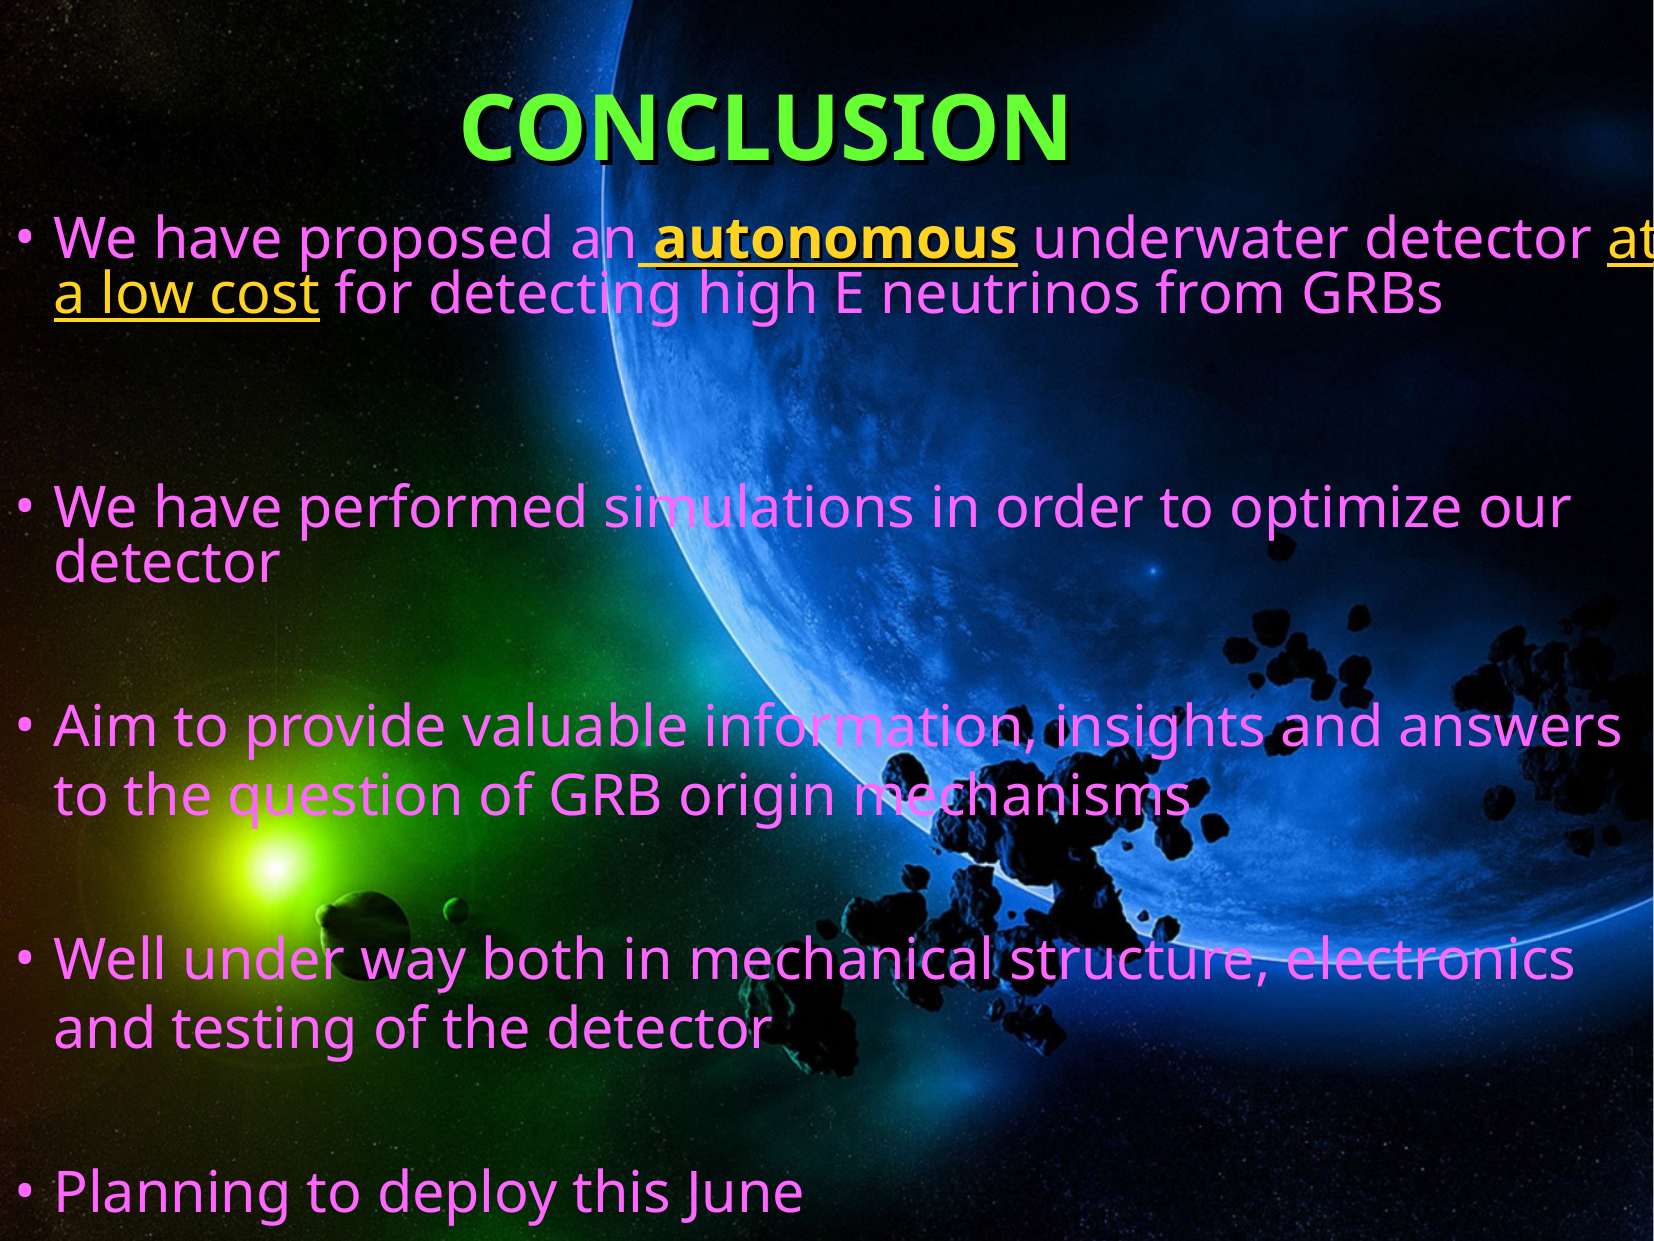

CONCLUSION
We have proposed an autonomous underwater detector at a low cost for detecting high E neutrinos from GRBs
We have performed simulations in order to optimize our detector
Aim to provide valuable information, insights and answers to the question of GRB origin mechanisms
Well under way both in mechanical structure, electronics and testing of the detector
Planning to deploy this June